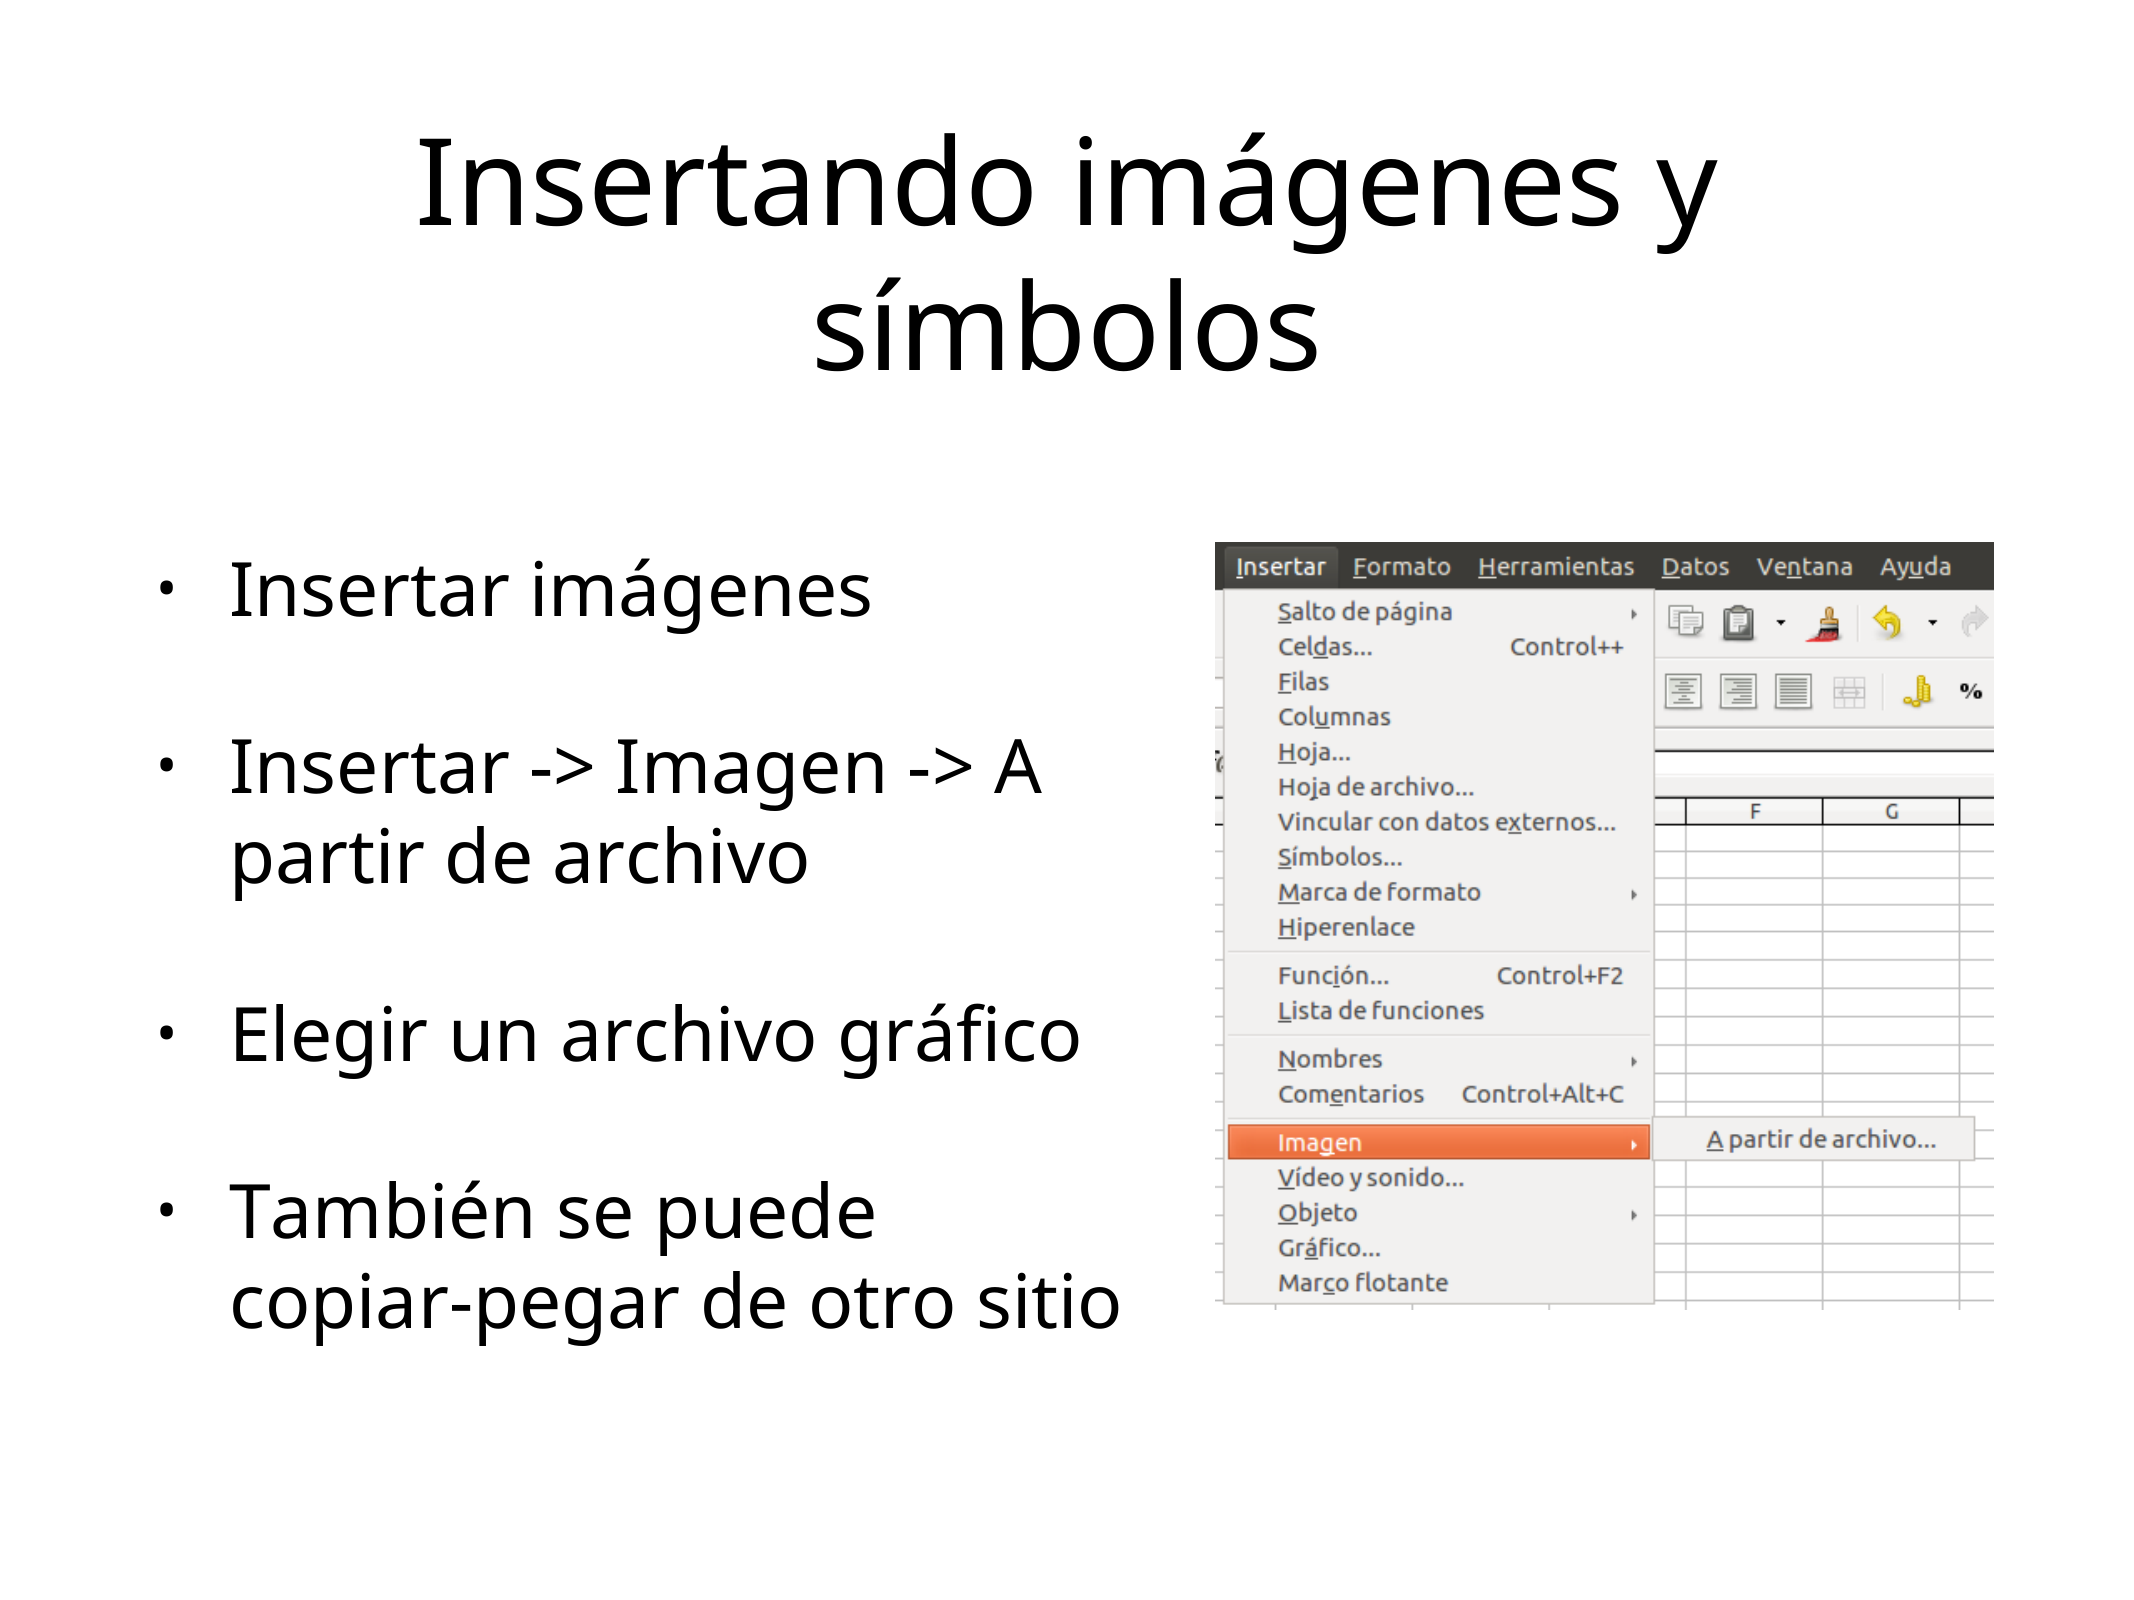

# Insertando imágenes y símbolos
Insertar imágenes
Insertar -> Imagen -> A partir de archivo
Elegir un archivo gráfico
También se puede copiar-pegar de otro sitio